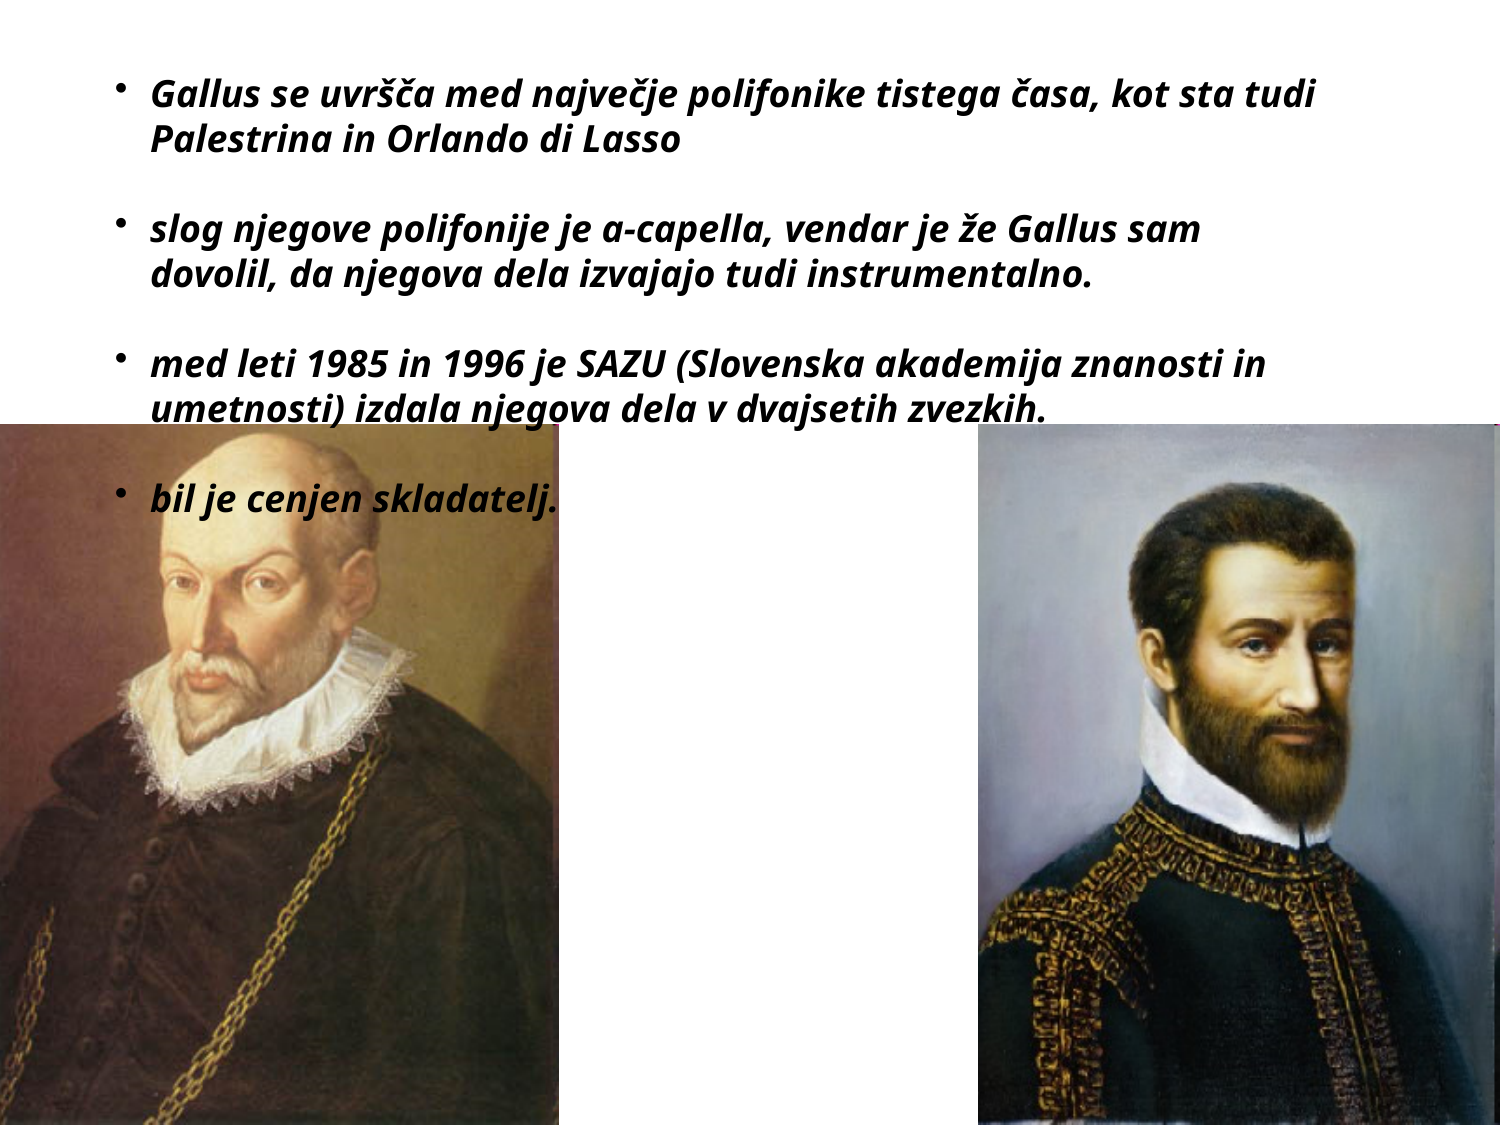

Gallus se uvršča med največje polifonike tistega časa, kot sta tudi Palestrina in Orlando di Lasso
slog njegove polifonije je a-capella, vendar je že Gallus sam dovolil, da njegova dela izvajajo tudi instrumentalno.
med leti 1985 in 1996 je SAZU (Slovenska akademija znanosti in umetnosti) izdala njegova dela v dvajsetih zvezkih.
bil je cenjen skladatelj.